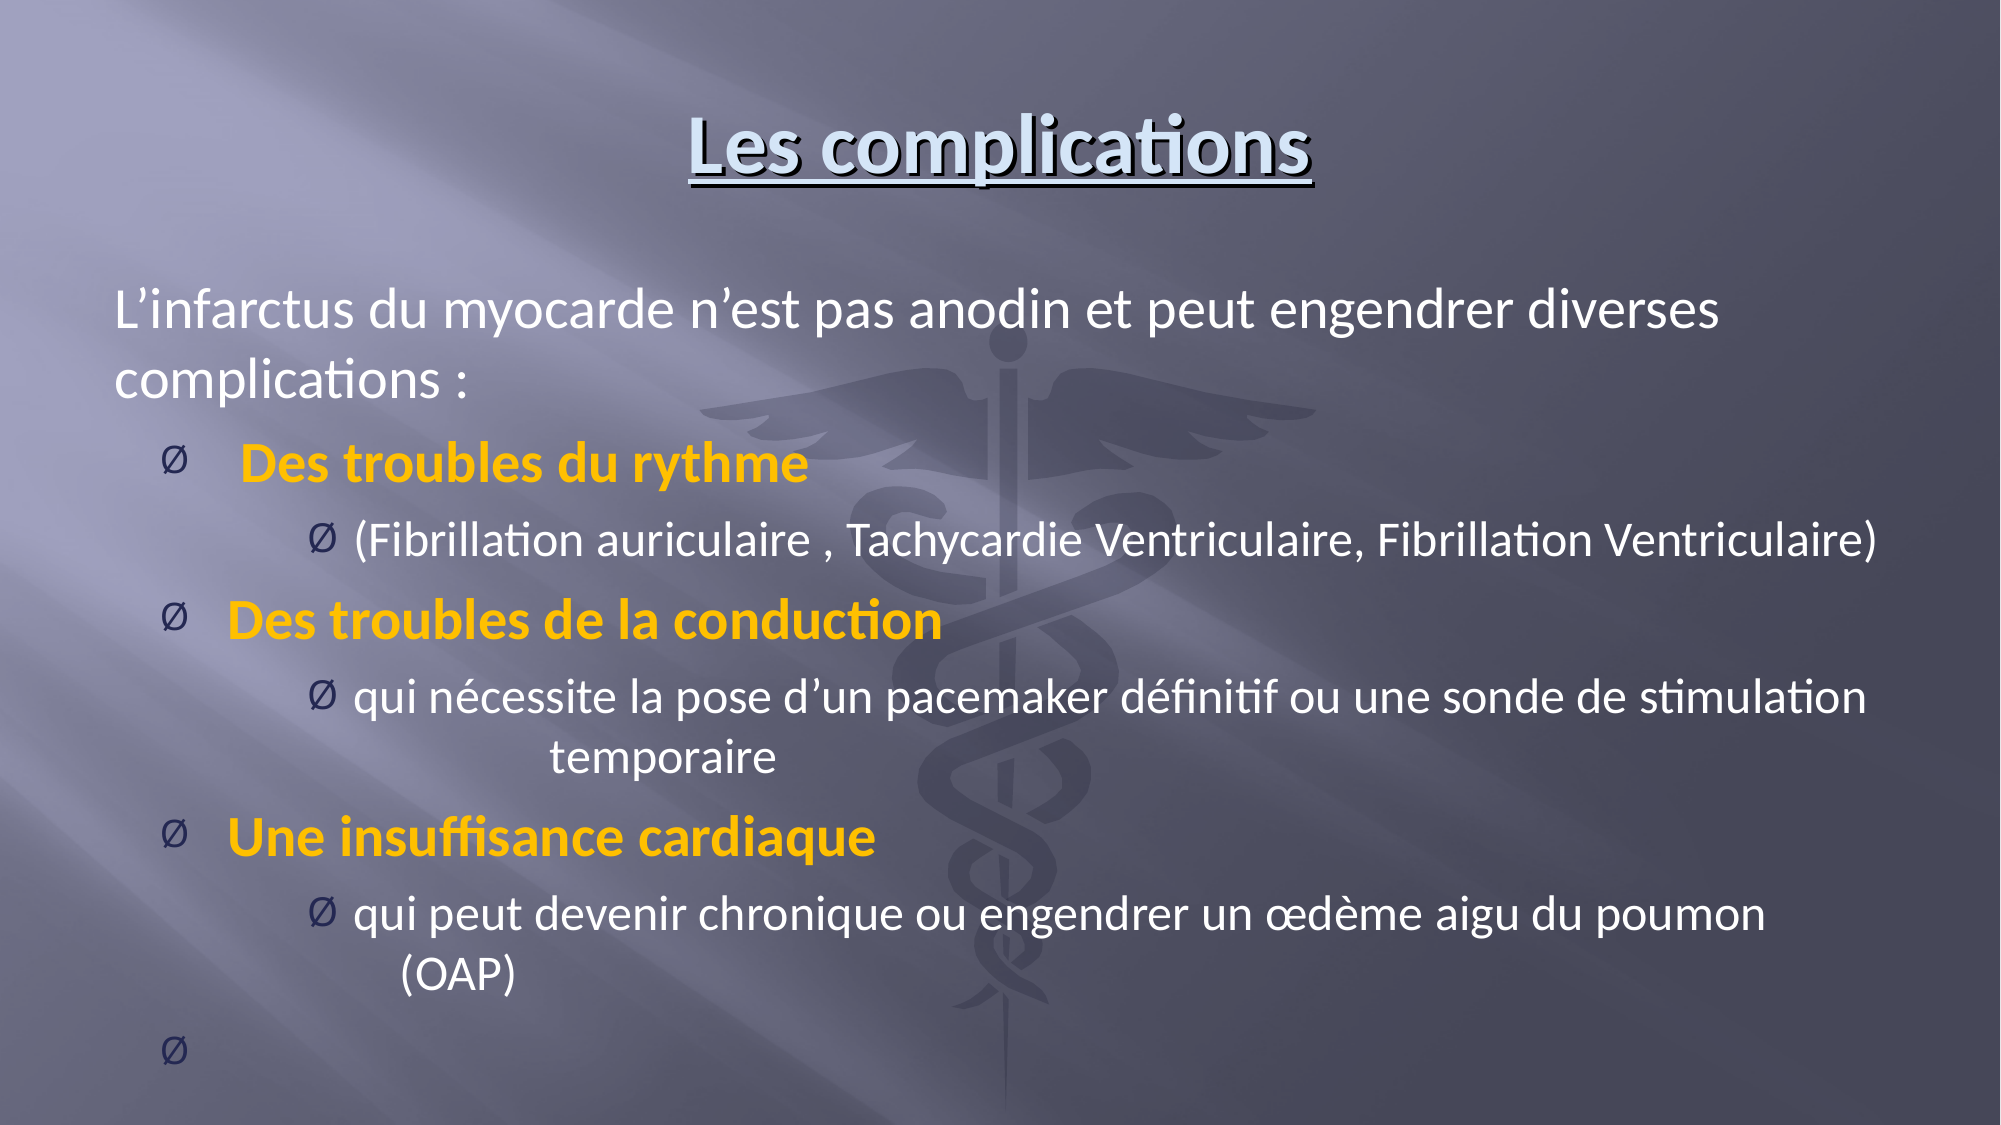

Les complications
# L’infarctus du myocarde n’est pas anodin et peut engendrer diverses complications :
 Des troubles du rythme
(Fibrillation auriculaire , Tachycardie Ventriculaire, Fibrillation Ventriculaire)
Des troubles de la conduction
qui nécessite la pose d’un pacemaker définitif ou une sonde de stimulation 	temporaire
Une insuffisance cardiaque
qui peut devenir chronique ou engendrer un œdème aigu du poumon (OAP)